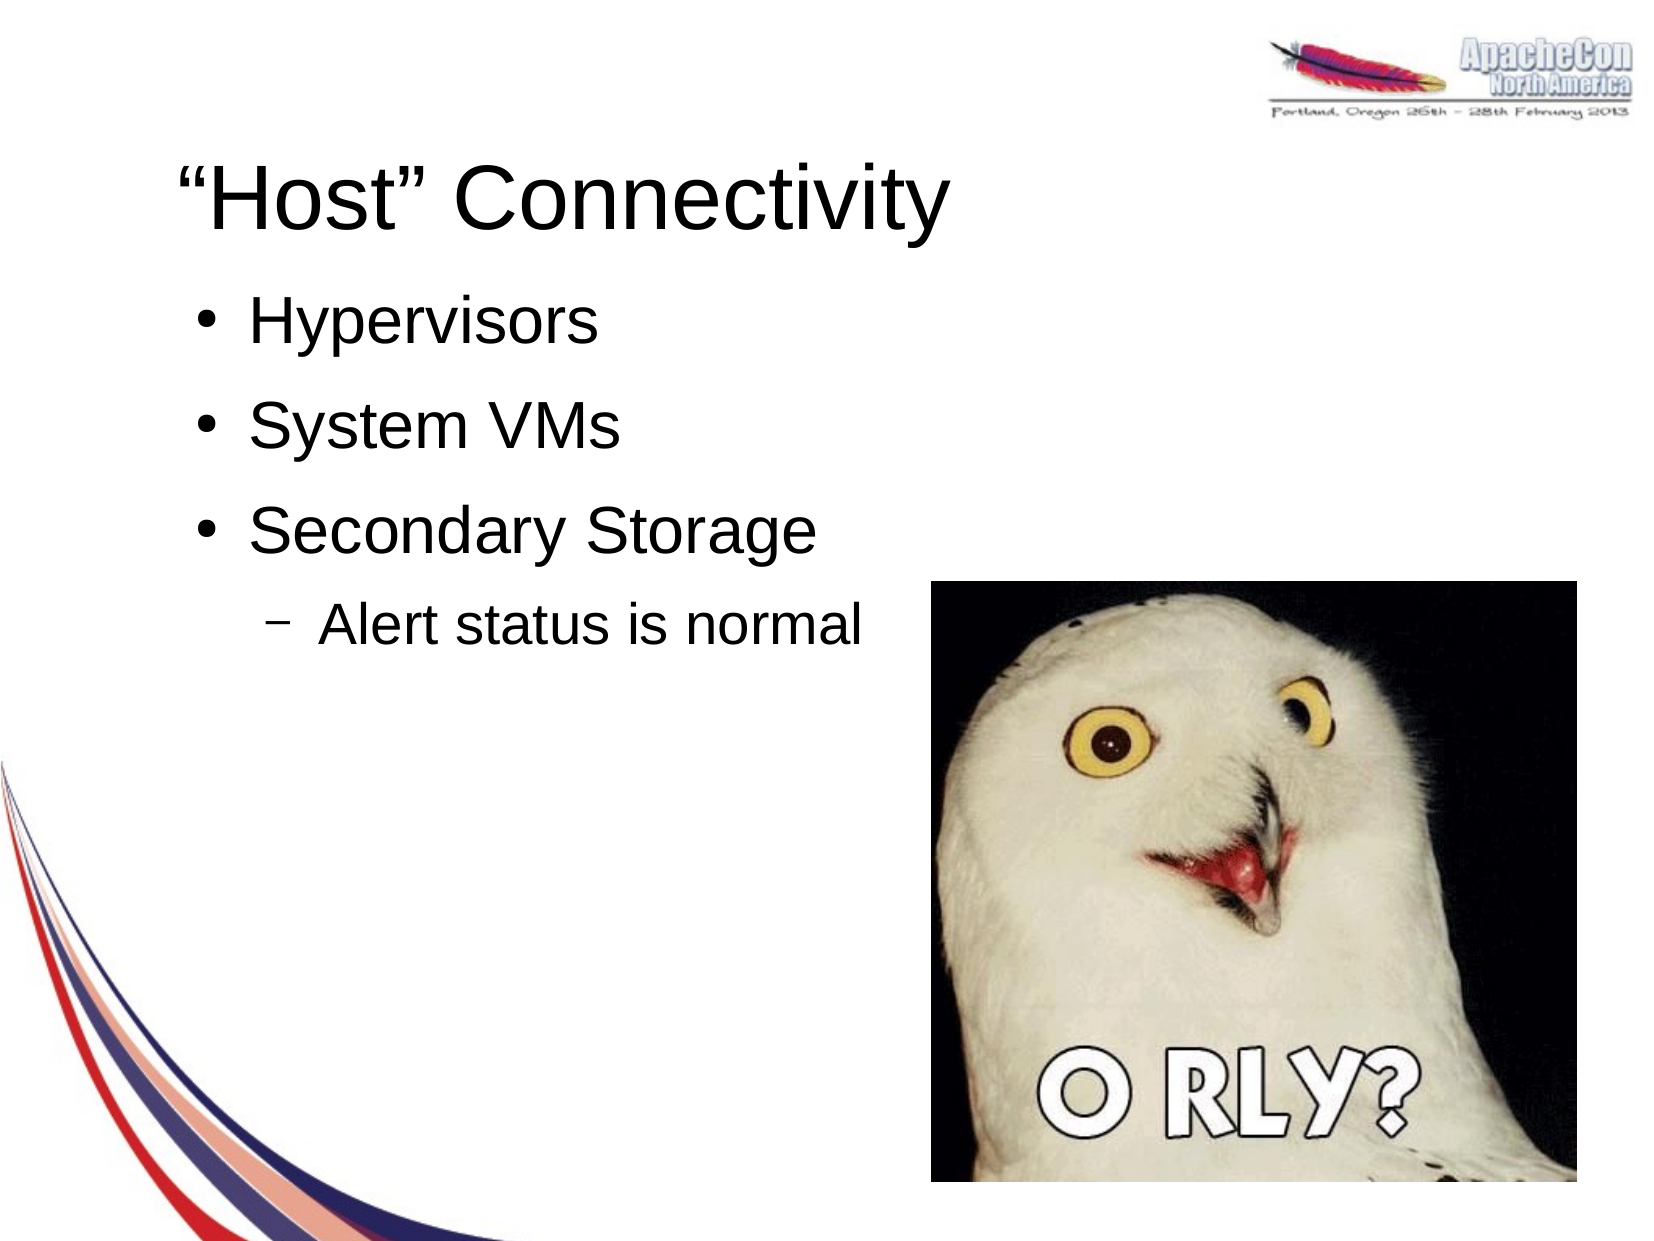

# “Host” Connectivity
Hypervisors
System VMs
Secondary Storage
Alert status is normal